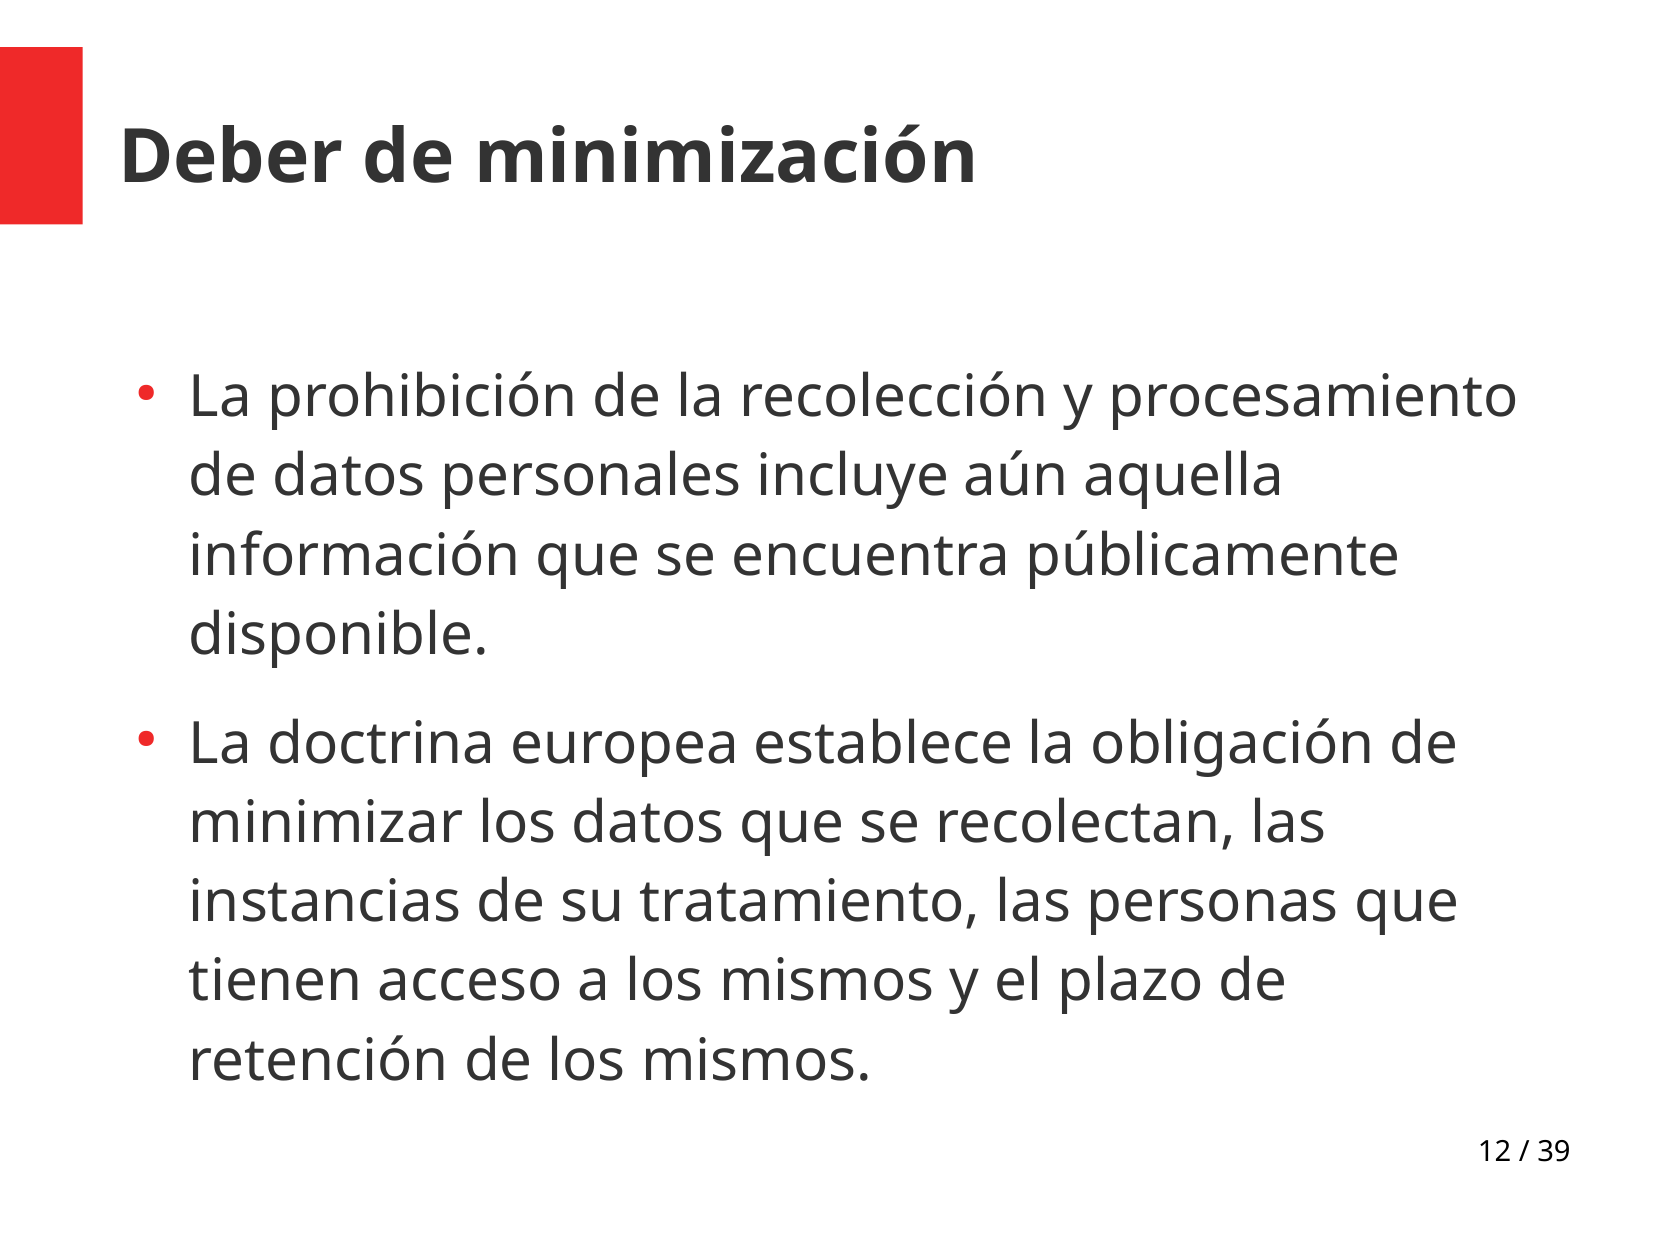

# Deber de minimización
La prohibición de la recolección y procesamiento de datos personales incluye aún aquella información que se encuentra públicamente disponible.
La doctrina europea establece la obligación de minimizar los datos que se recolectan, las instancias de su tratamiento, las personas que tienen acceso a los mismos y el plazo de retención de los mismos.
12